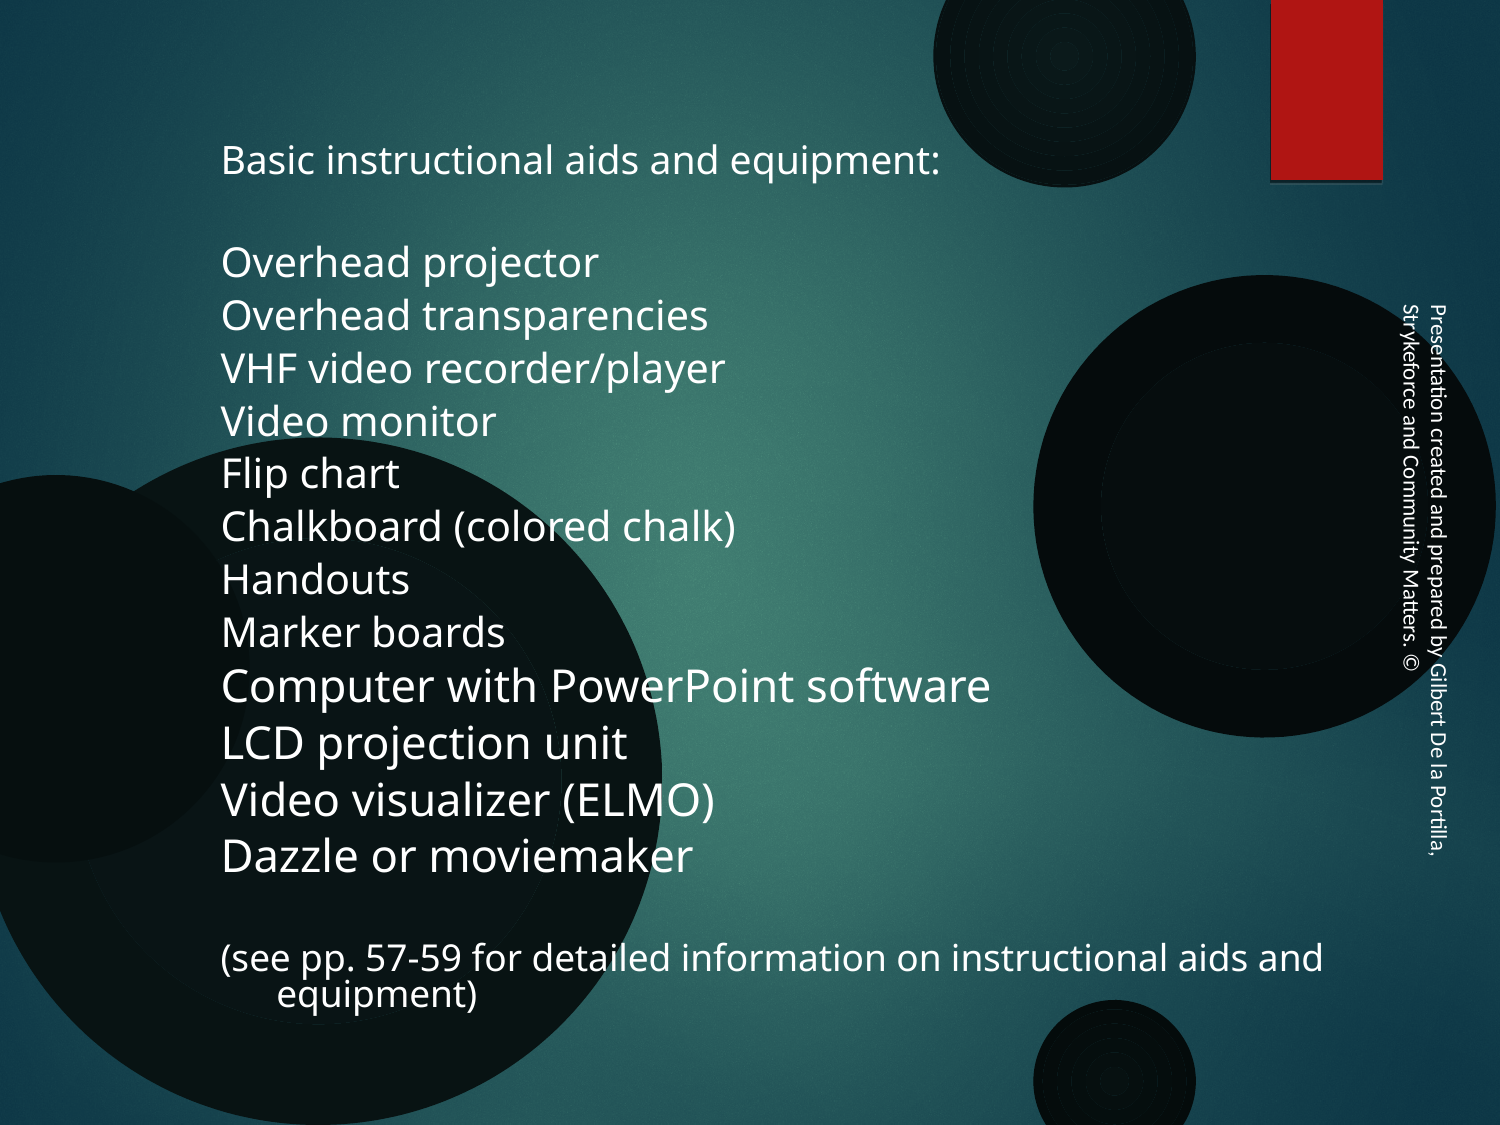

# Basic instructional aids and equipment:
Overhead projector
Overhead transparencies
VHF video recorder/player
Video monitor
Flip chart
Chalkboard (colored chalk)
Handouts
Marker boards
Computer with PowerPoint software
LCD projection unit
Video visualizer (ELMO)
Dazzle or moviemaker
(see pp. 57-59 for detailed information on instructional aids and equipment)
Presentation created and prepared by Gilbert De la Portilla, Strykeforce and Community Matters. ©